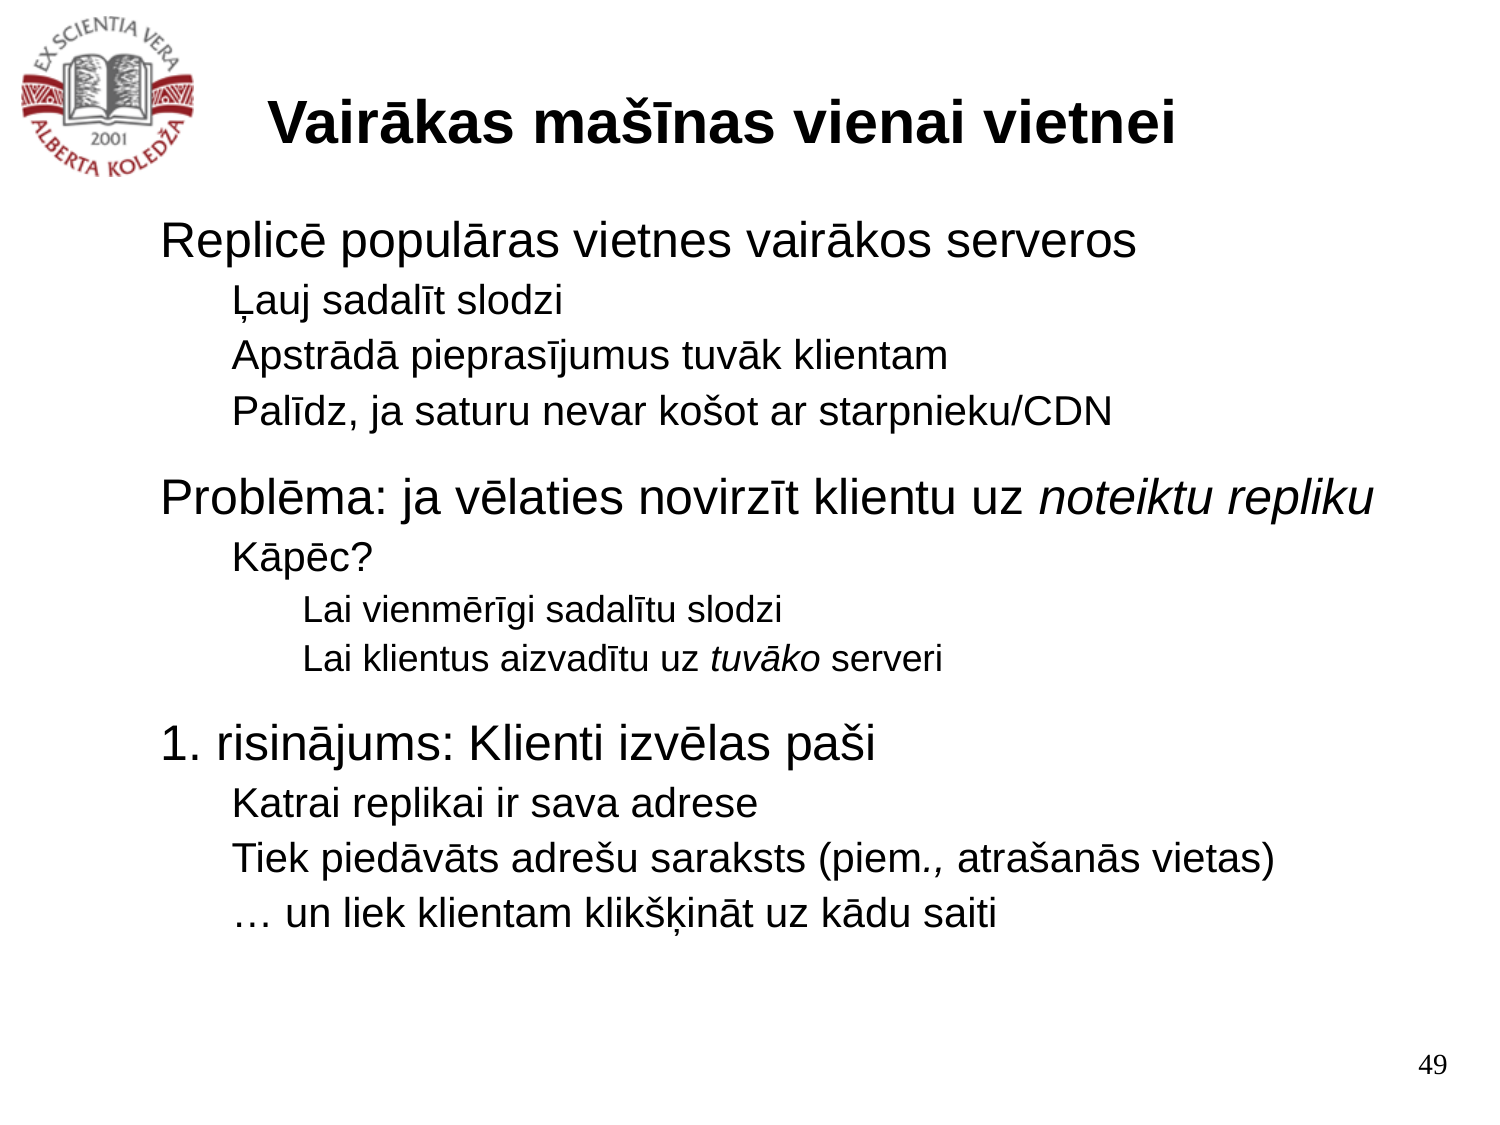

# Vairākas mašīnas vienai vietnei
Replicē populāras vietnes vairākos serveros
Ļauj sadalīt slodzi
Apstrādā pieprasījumus tuvāk klientam
Palīdz, ja saturu nevar košot ar starpnieku/CDN
Problēma: ja vēlaties novirzīt klientu uz noteiktu repliku
Kāpēc?
Lai vienmērīgi sadalītu slodzi
Lai klientus aizvadītu uz tuvāko serveri
1. risinājums: Klienti izvēlas paši
Katrai replikai ir sava adrese
Tiek piedāvāts adrešu saraksts (piem., atrašanās vietas)
… un liek klientam klikšķināt uz kādu saiti